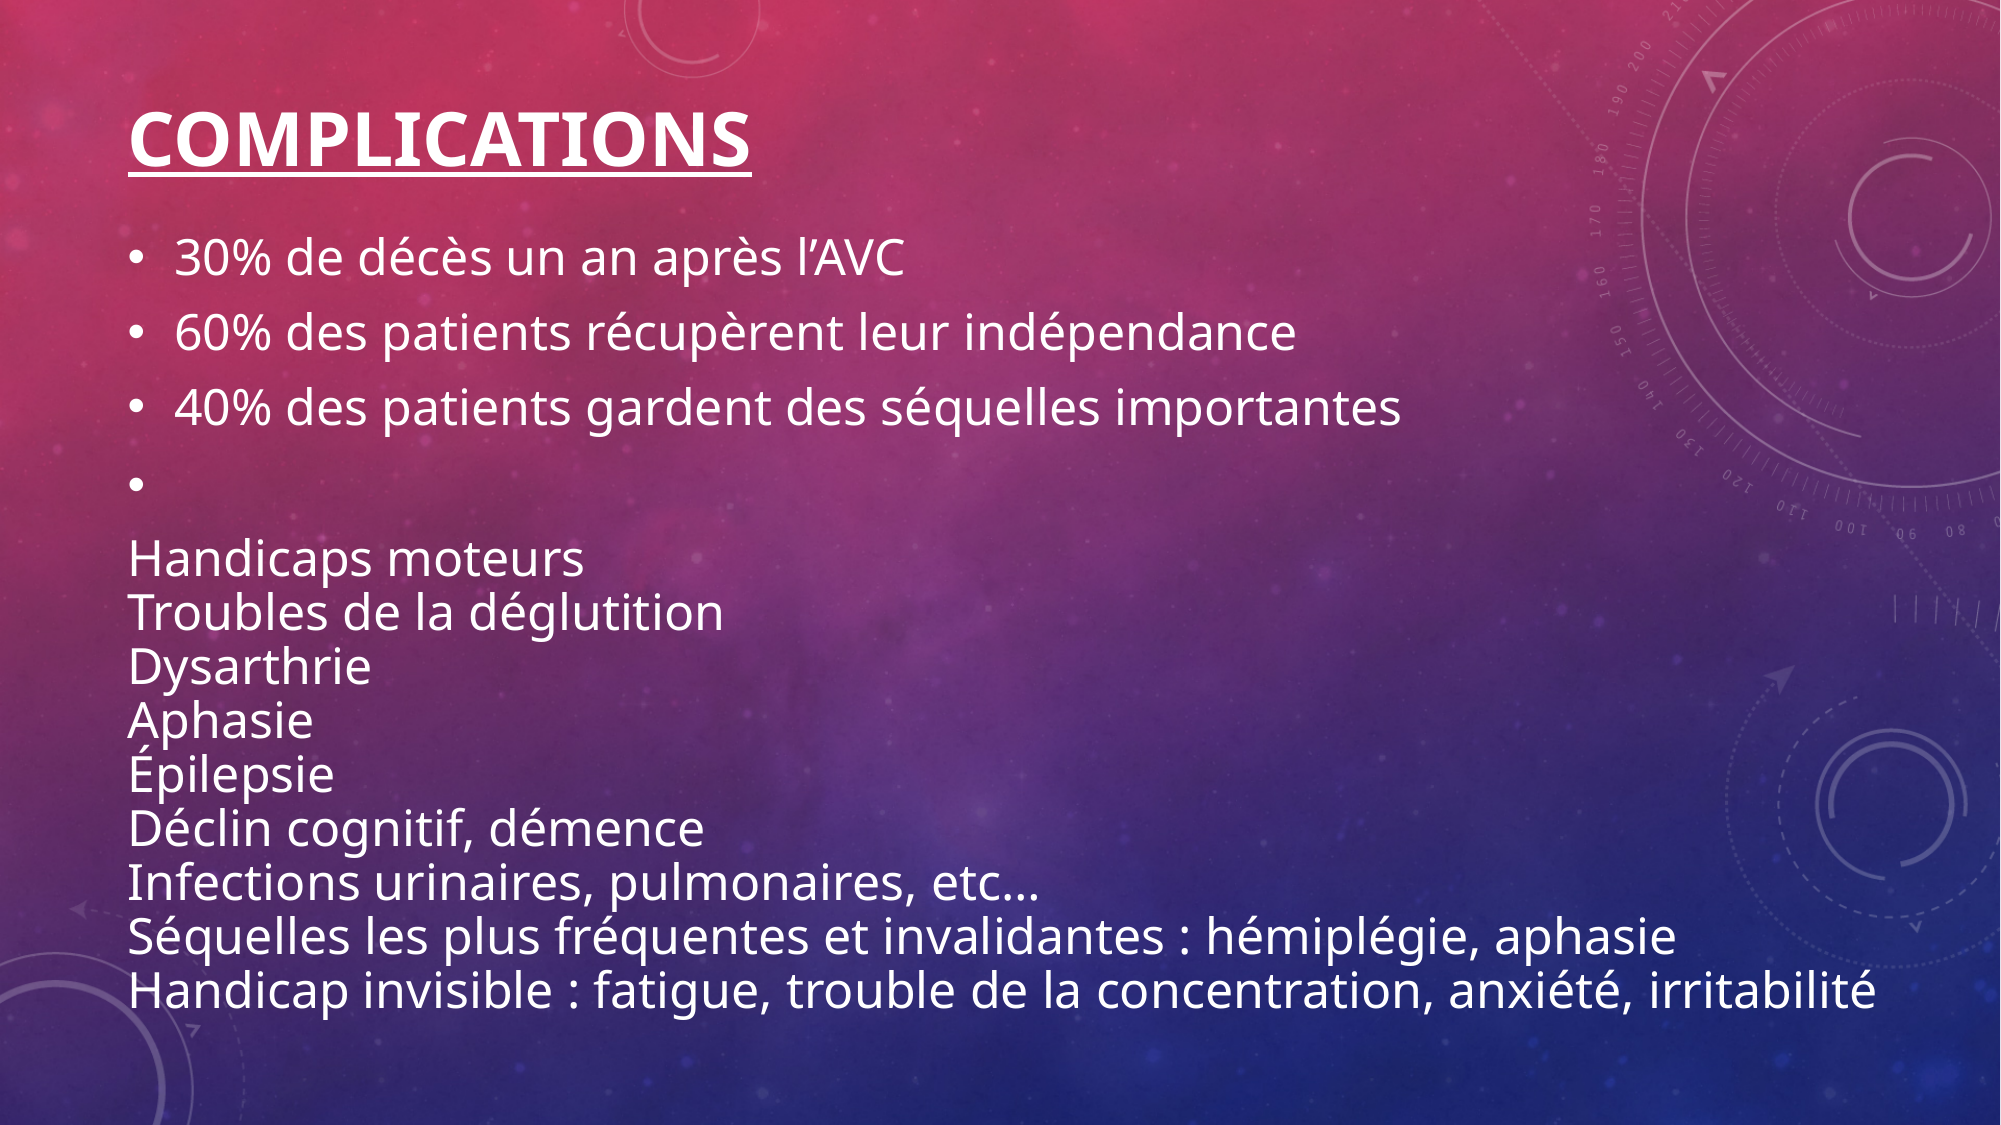

# Complications
30% de décès un an après l’AVC
60% des patients récupèrent leur indépendance
40% des patients gardent des séquelles importantes
Handicaps moteurs
Troubles de la déglutition
Dysarthrie
Aphasie
Épilepsie
Déclin cognitif, démence
Infections urinaires, pulmonaires, etc…
Séquelles les plus fréquentes et invalidantes : hémiplégie, aphasie
Handicap invisible : fatigue, trouble de la concentration, anxiété, irritabilité